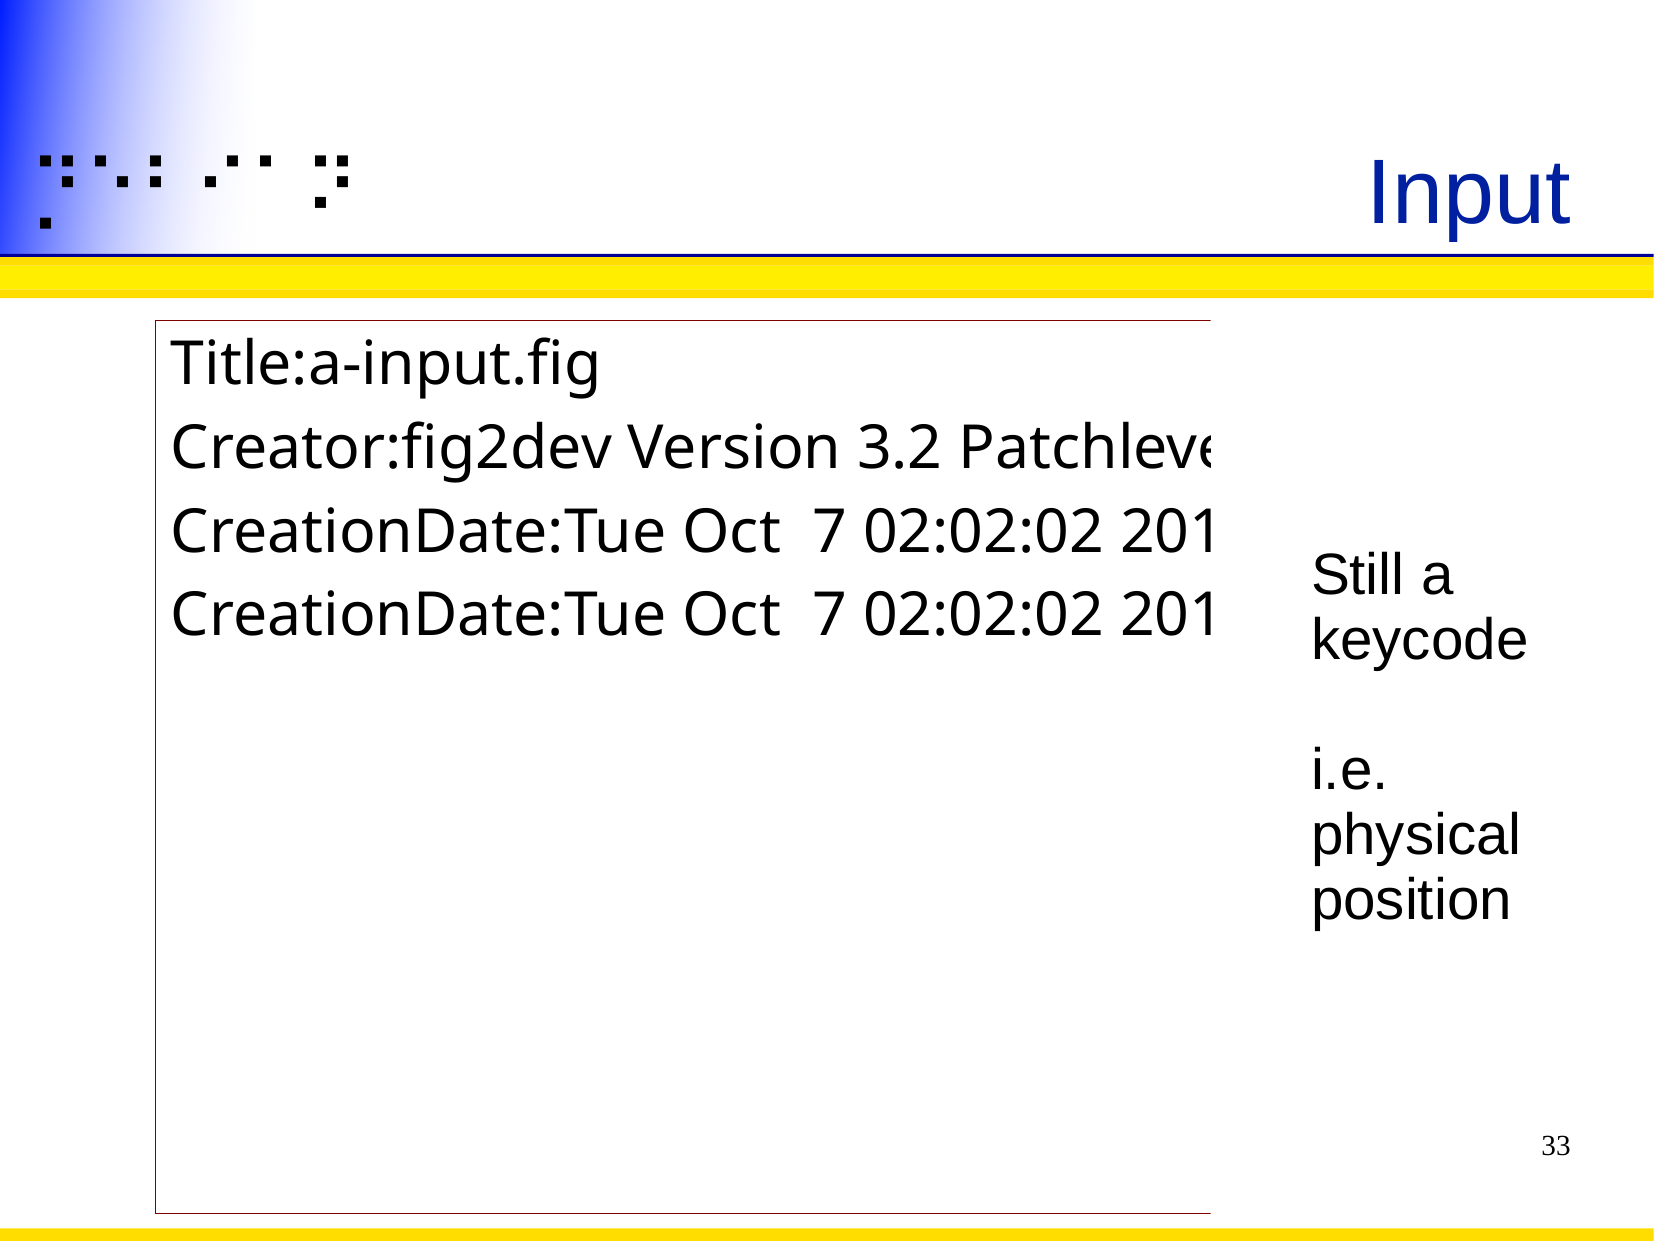

# Input
Still a keycode
i.e. physical position
33